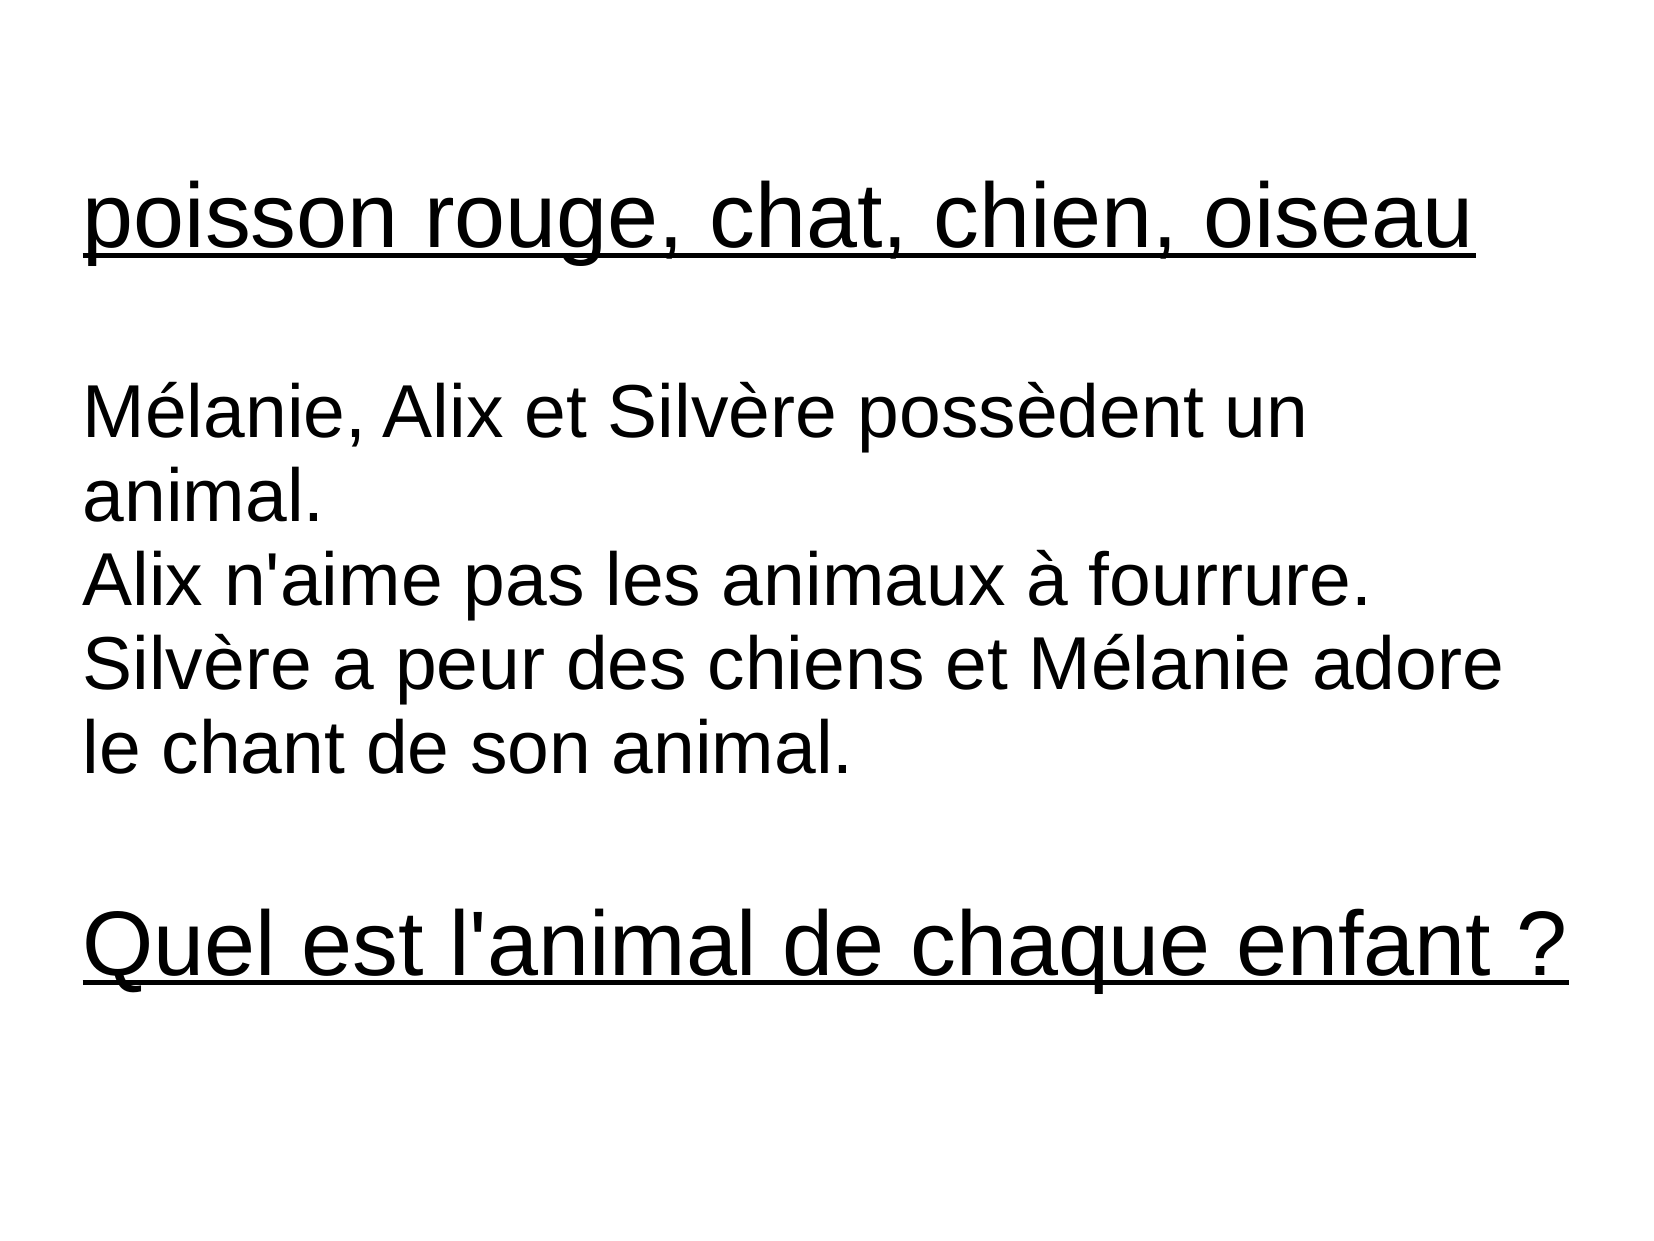

# poisson rouge, chat, chien, oiseau Mélanie, Alix et Silvère possèdent un animal. Alix n'aime pas les animaux à fourrure. Silvère a peur des chiens et Mélanie adore le chant de son animal. Quel est l'animal de chaque enfant ?